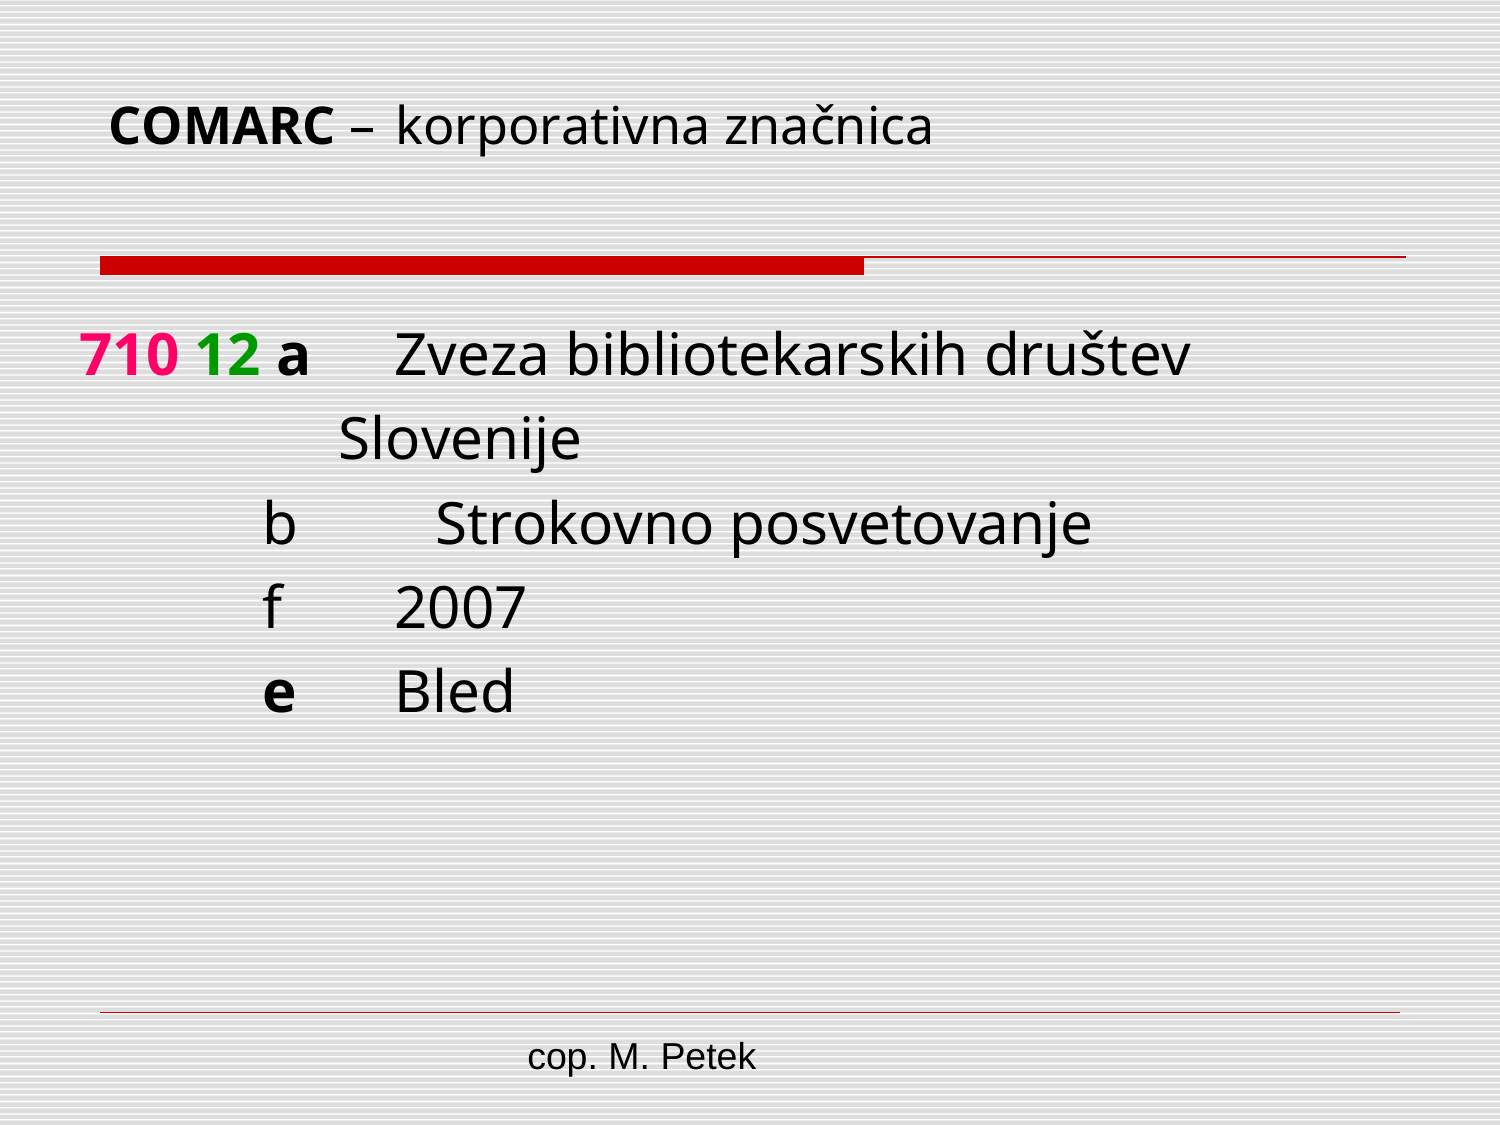

# COMARC – korporativna značnica
710 12 a	 Zveza bibliotekarskih društev
 Slovenije
 b Strokovno posvetovanje
 f 	 2007
 e 	 Bled
cop. M. Petek